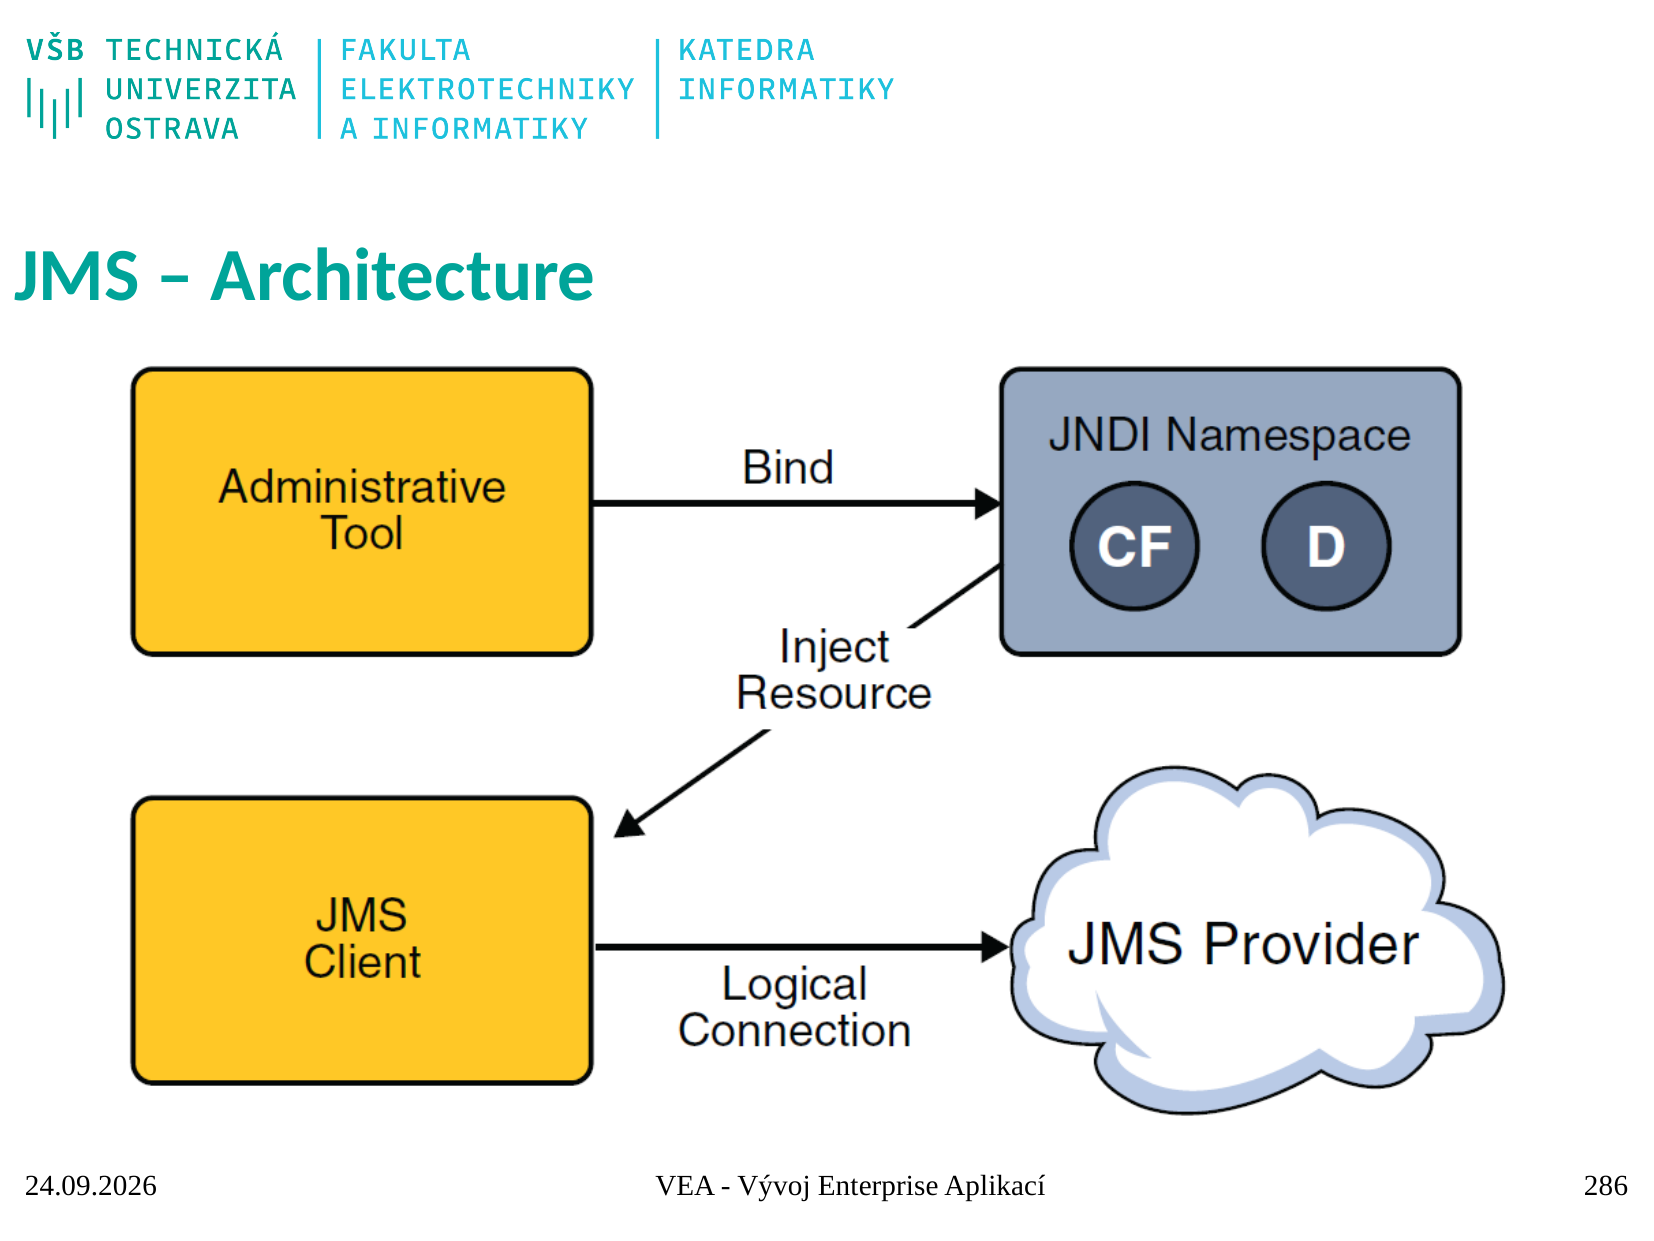

# JMS – Architecture
VEA - Vývoj Enterprise Aplikací
286